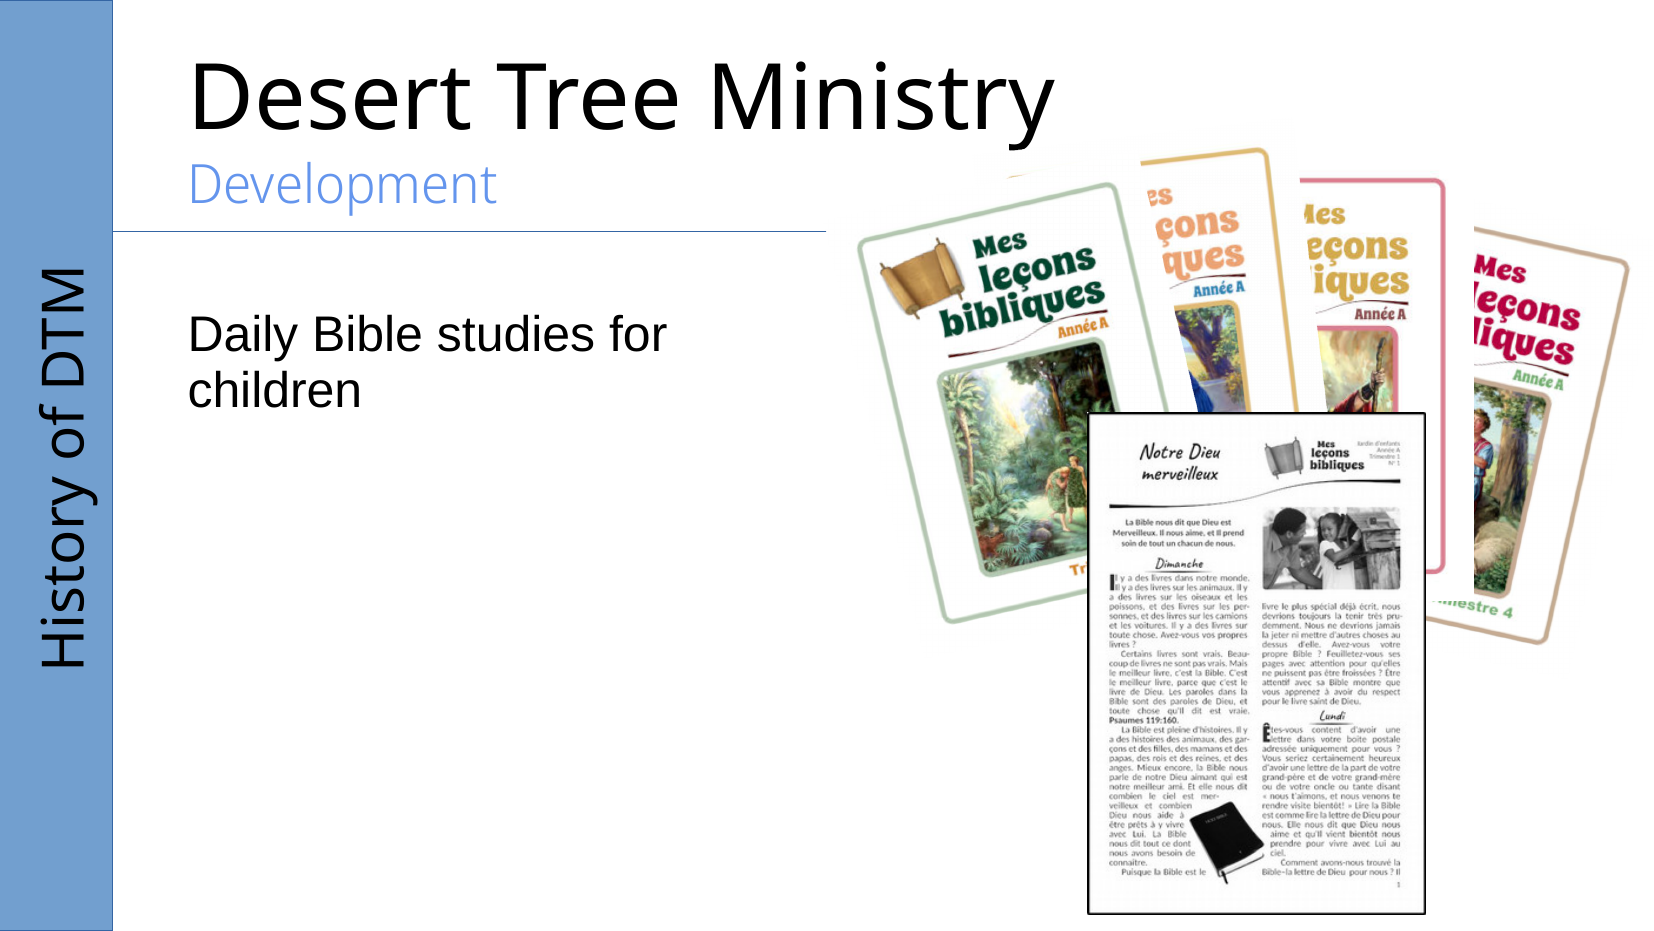

# Desert Tree Ministry
Development
Daily Bible studies for children
History of DTM